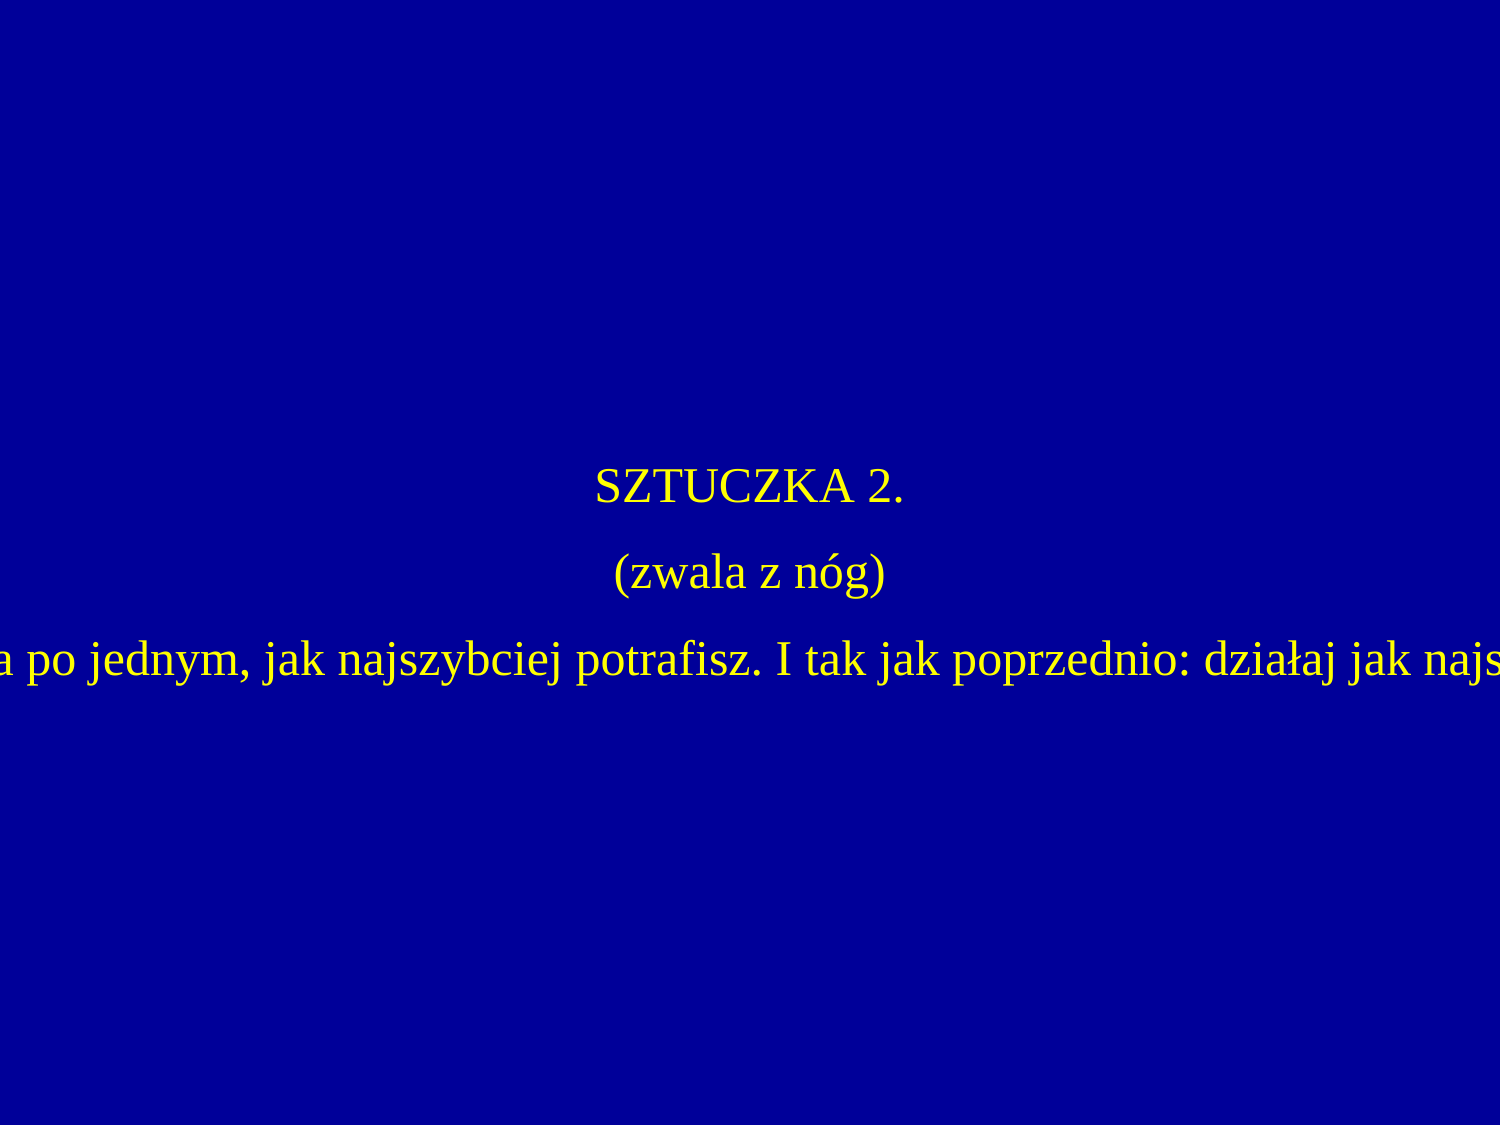

SZTUCZKA 2.
(zwala z nóg)
Wykonuj polecenia po jednym, jak najszybciej potrafisz. I tak jak poprzednio: działaj jak najszybciej potrafisz...